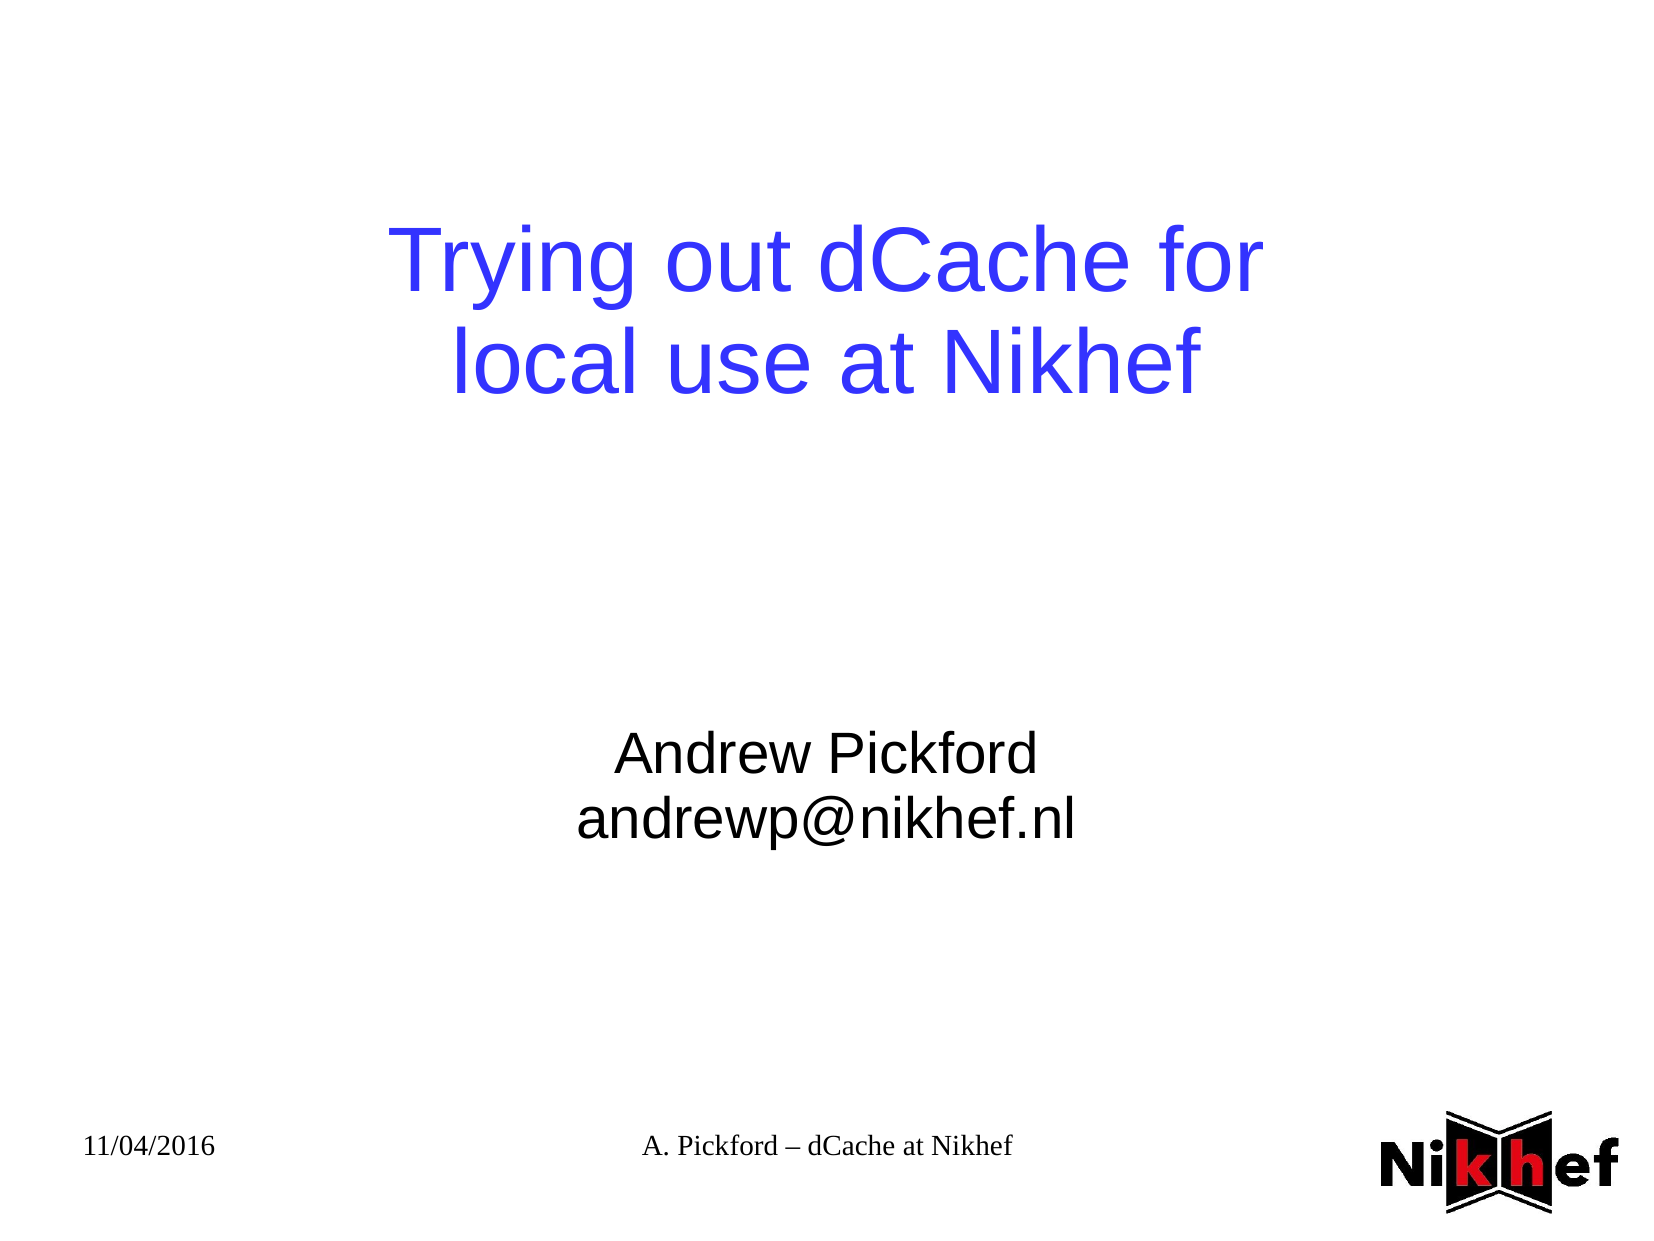

# Trying out dCache for local use at Nikhef
Andrew Pickford
andrewp@nikhef.nl